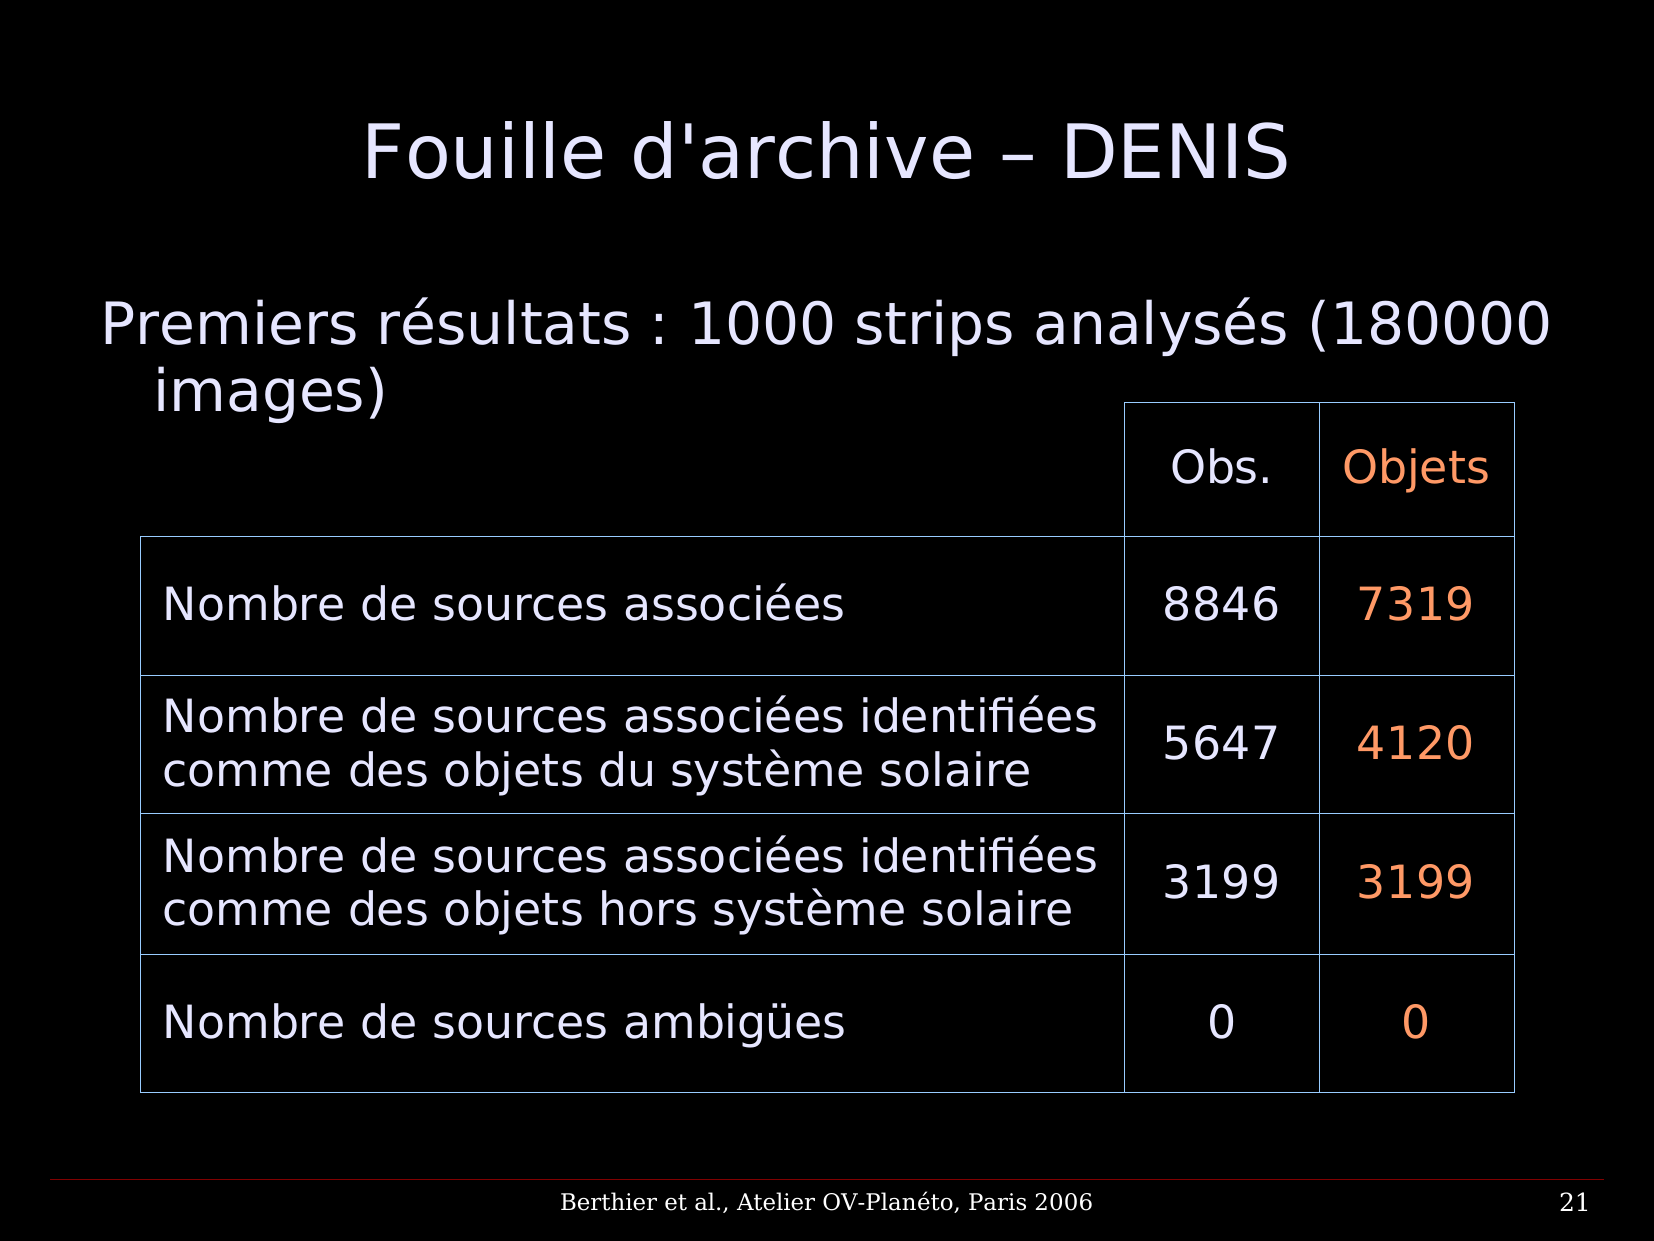

# Fouille d'archive – DENIS
Premiers résultats : 1000 strips analysés (180000 images)
21